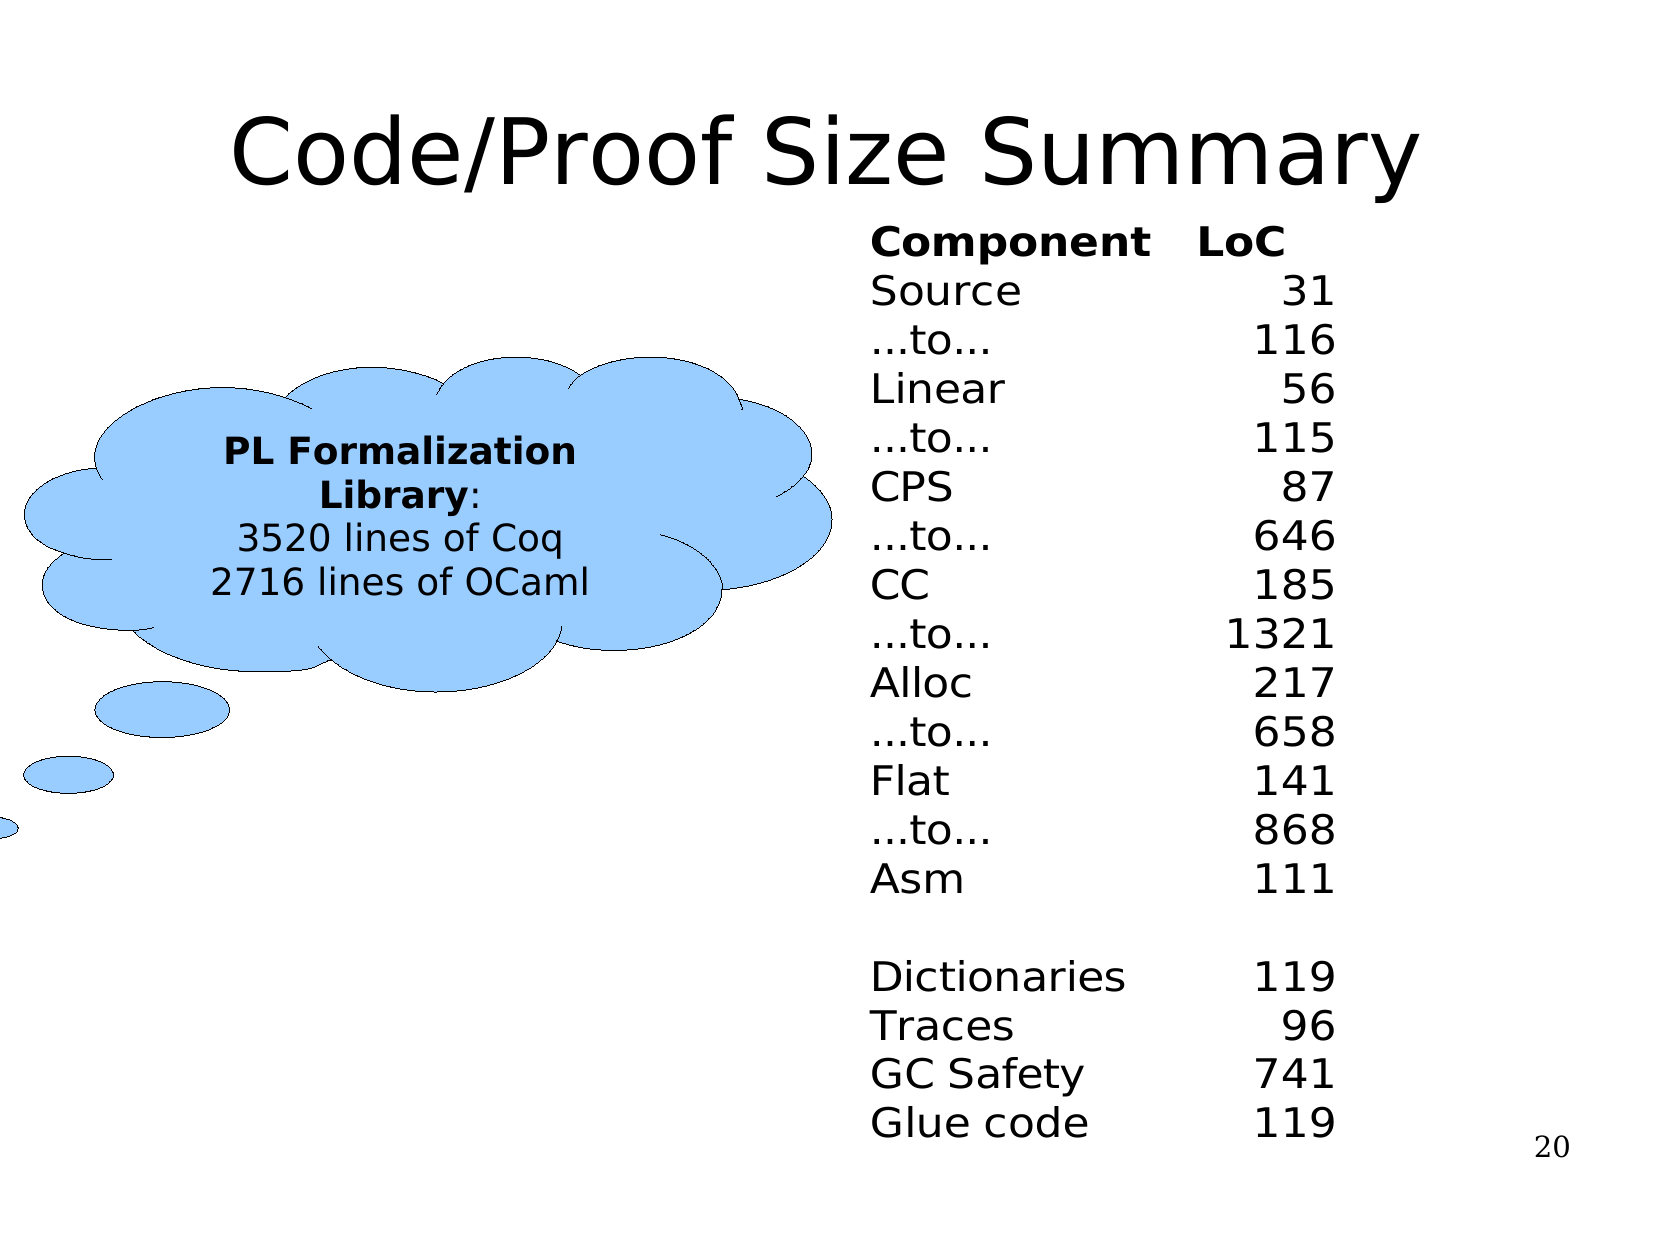

# Code/Proof Size Summary
PL Formalization Library:
3520 lines of Coq
2716 lines of OCaml
20